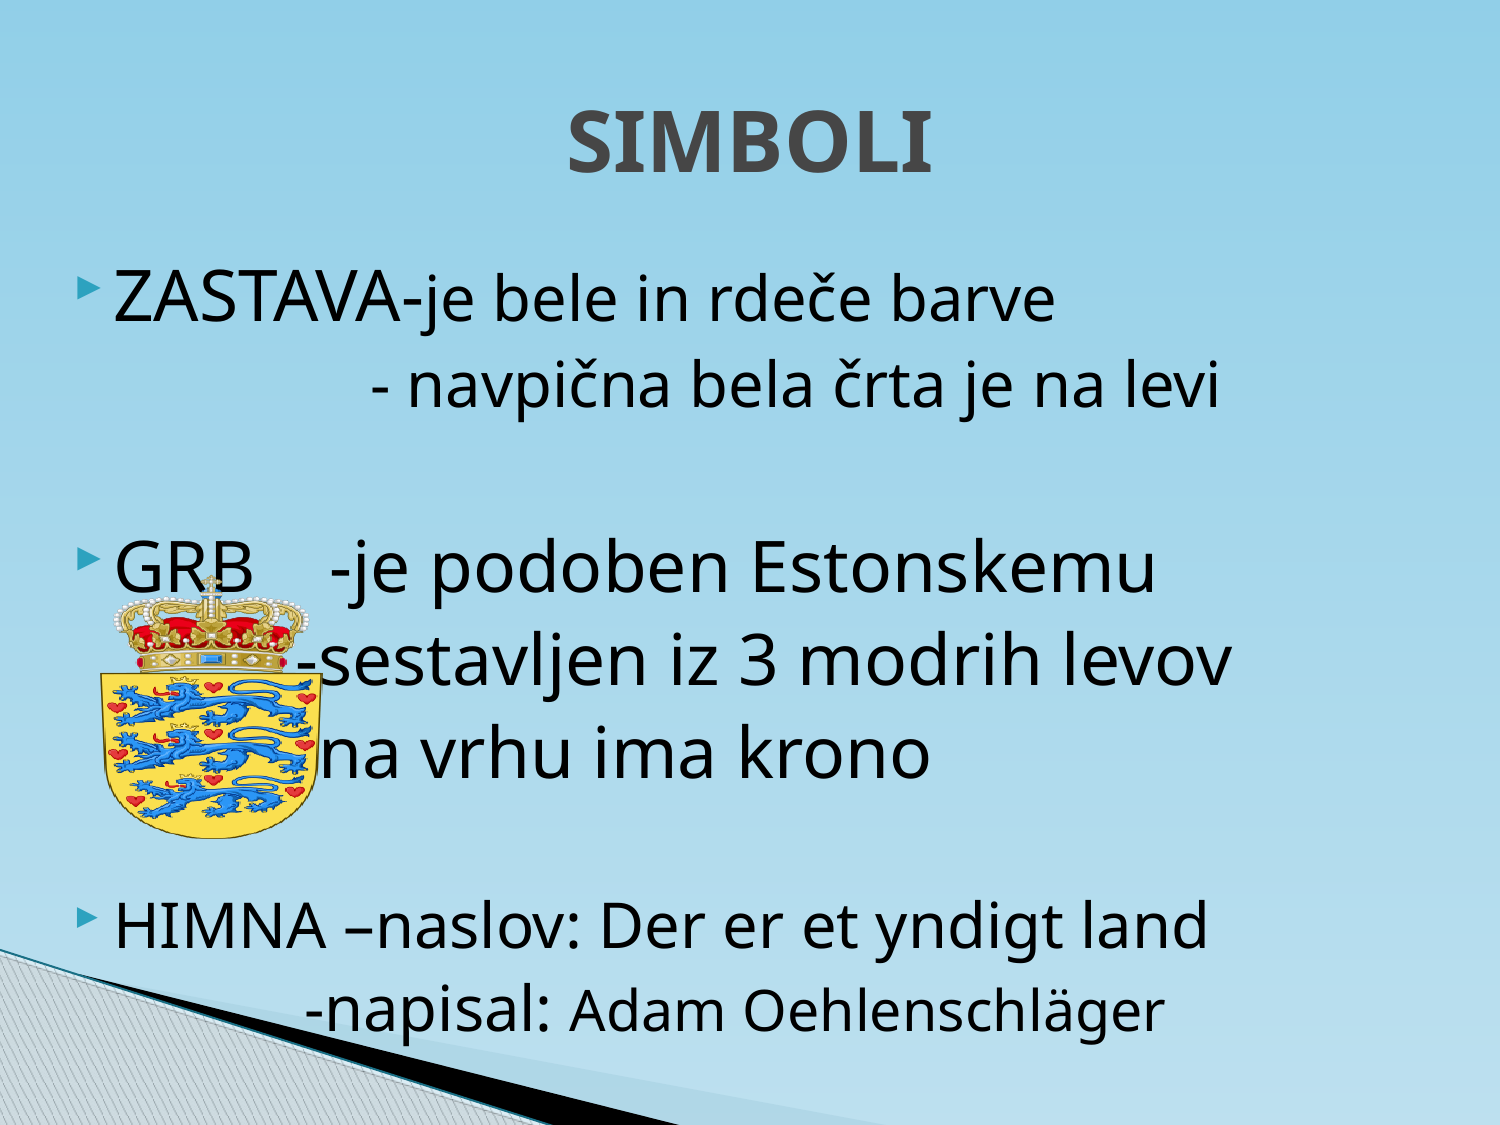

SIMBOLI
# ZASTAVA-je bele in rdeče barve
 - navpična bela črta je na levi
GRB -je podoben Estonskemu
 -sestavljen iz 3 modrih levov
 -na vrhu ima krono
HIMNA –naslov: Der er et yndigt land
 -napisal: Adam Oehlenschläger